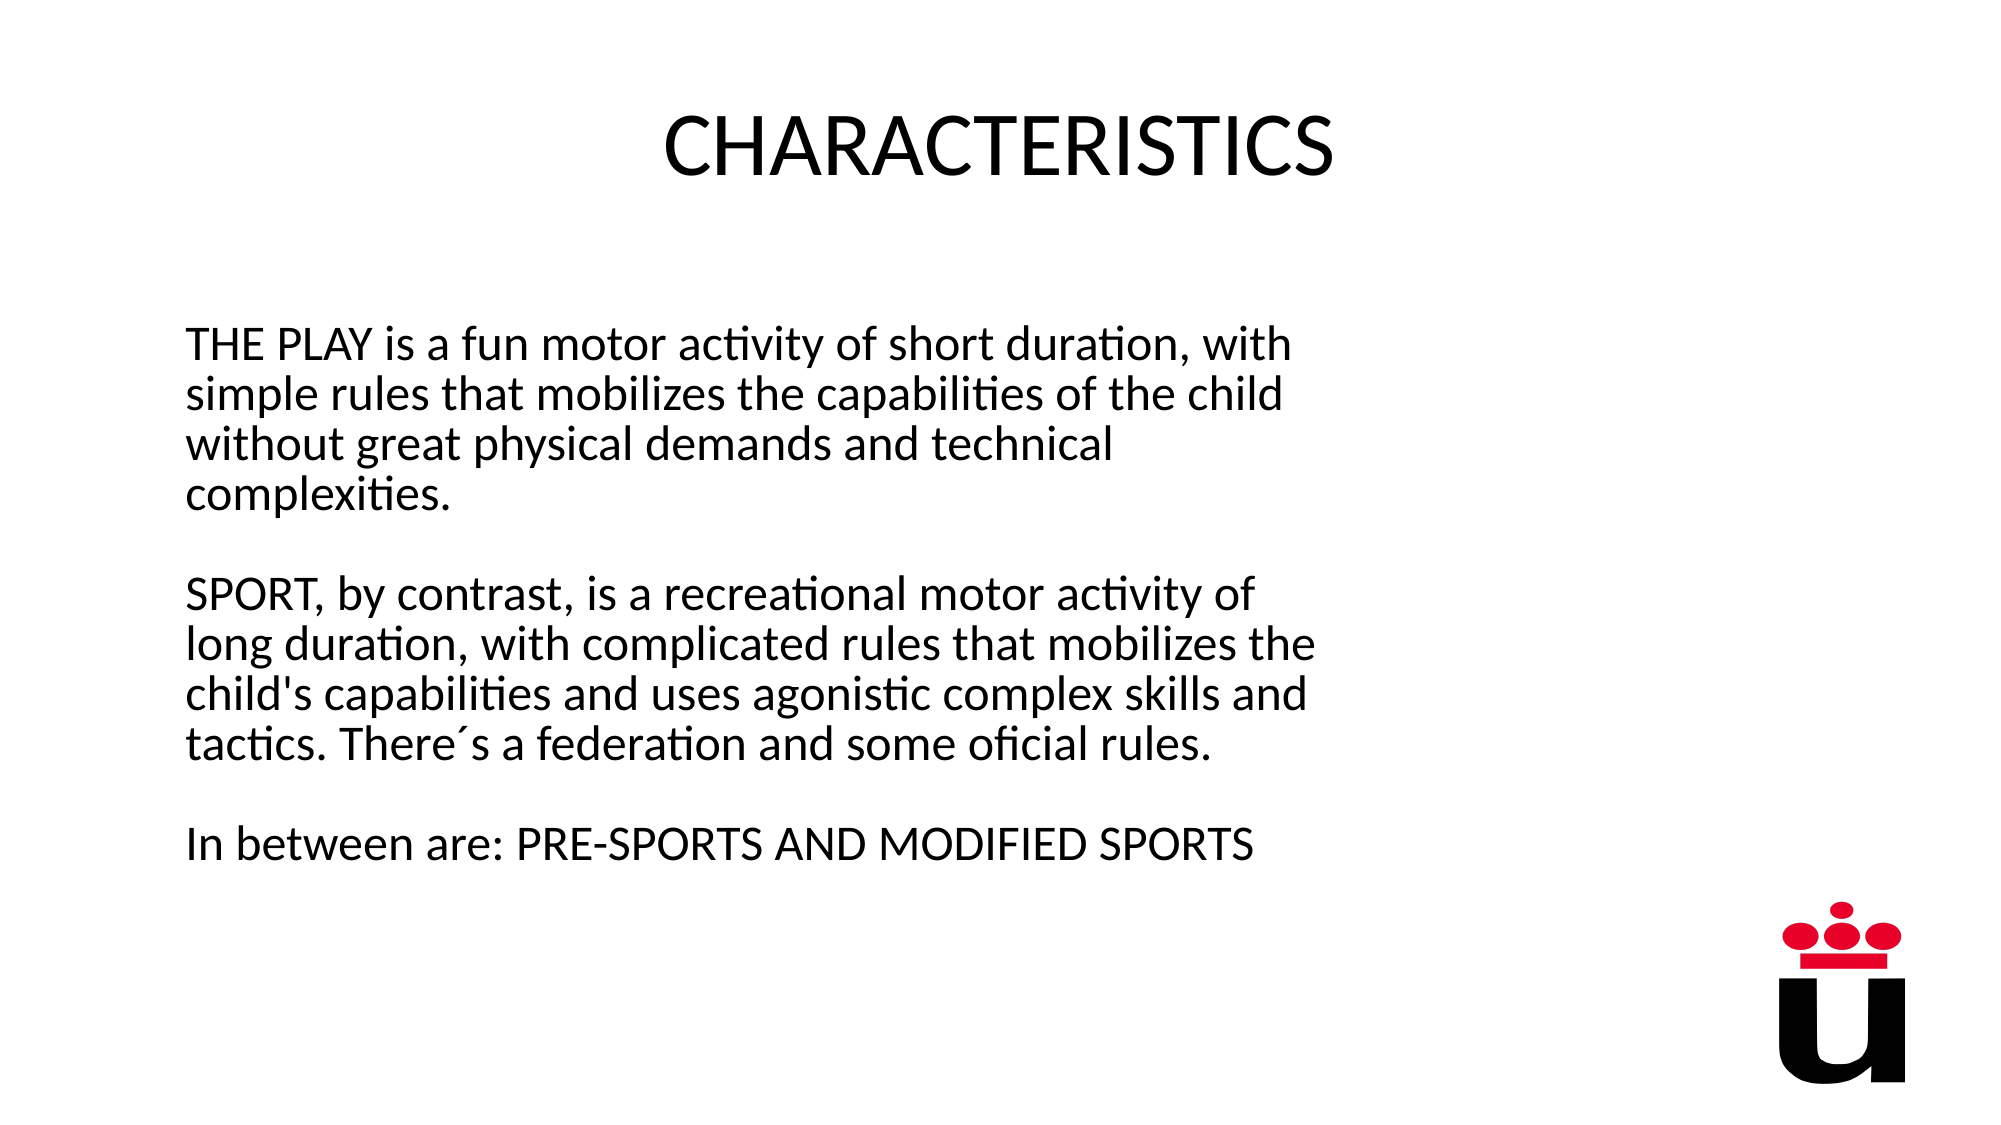

# CHARACTERISTICS
THE PLAY is a fun motor activity of short duration, with
simple rules that mobilizes the capabilities of the child
without great physical demands and technical
complexities.
SPORT, by contrast, is a recreational motor activity of
long duration, with complicated rules that mobilizes the
child's capabilities and uses agonistic complex skills and
tactics. There´s a federation and some oficial rules.
In between are: PRE-SPORTS AND MODIFIED SPORTS